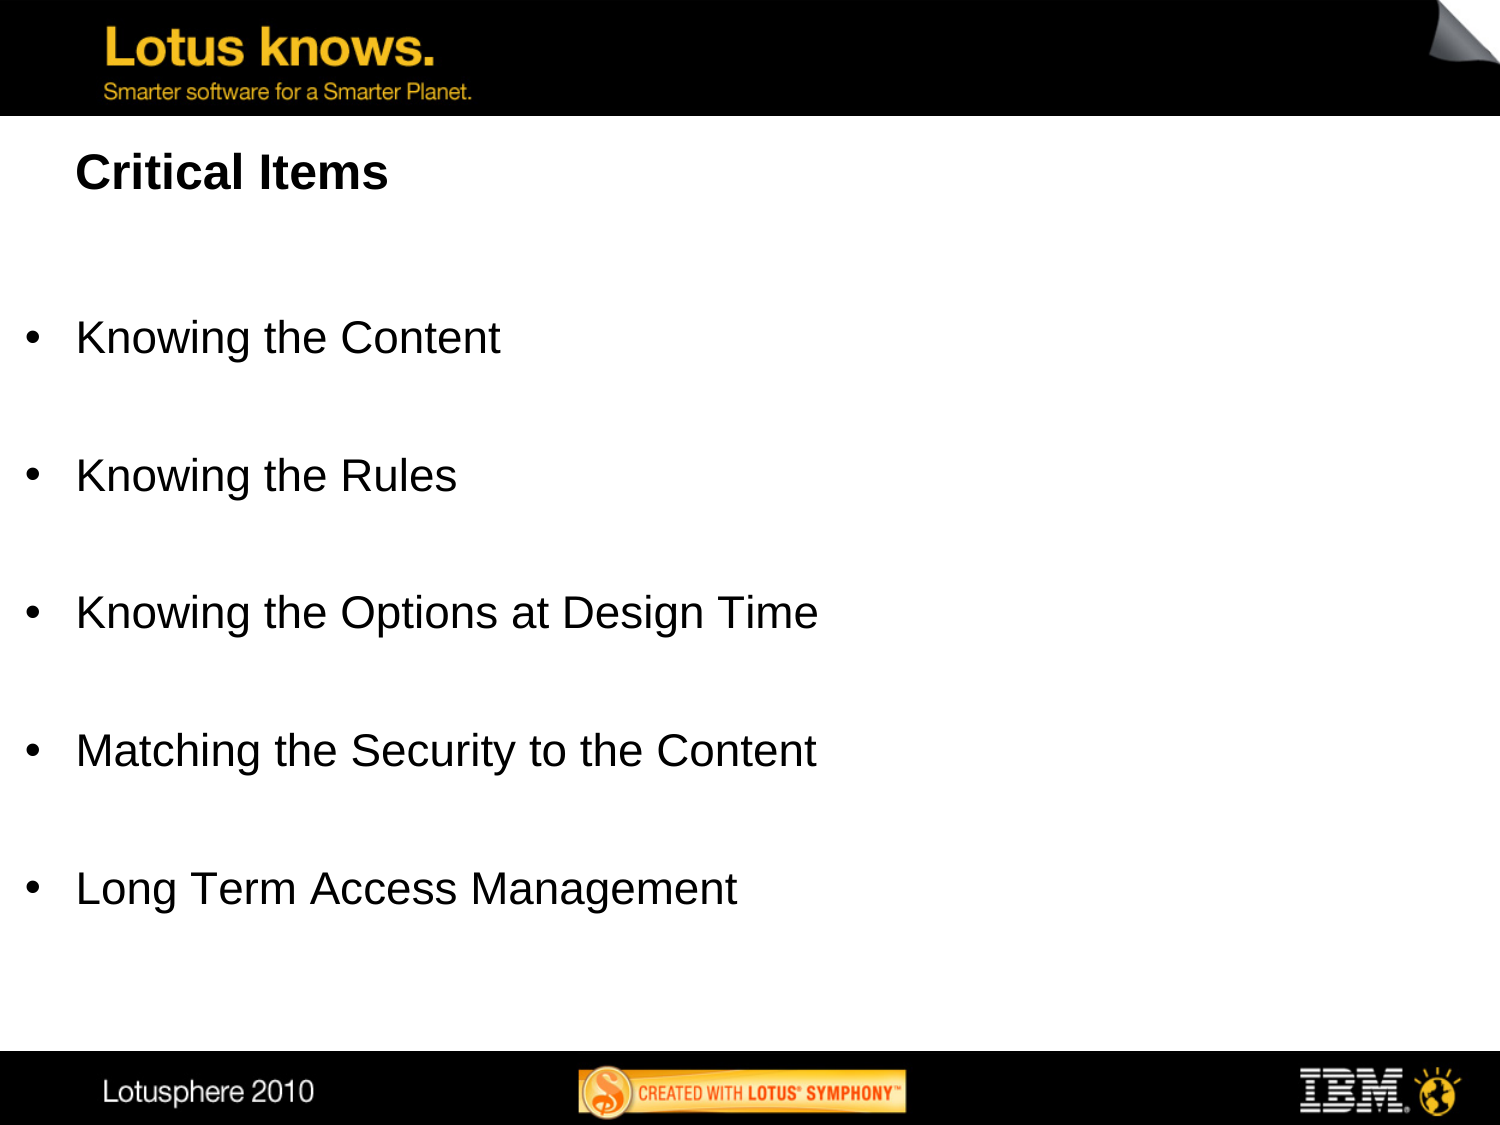

# Critical Items
Knowing the Content
Knowing the Rules
Knowing the Options at Design Time
Matching the Security to the Content
Long Term Access Management